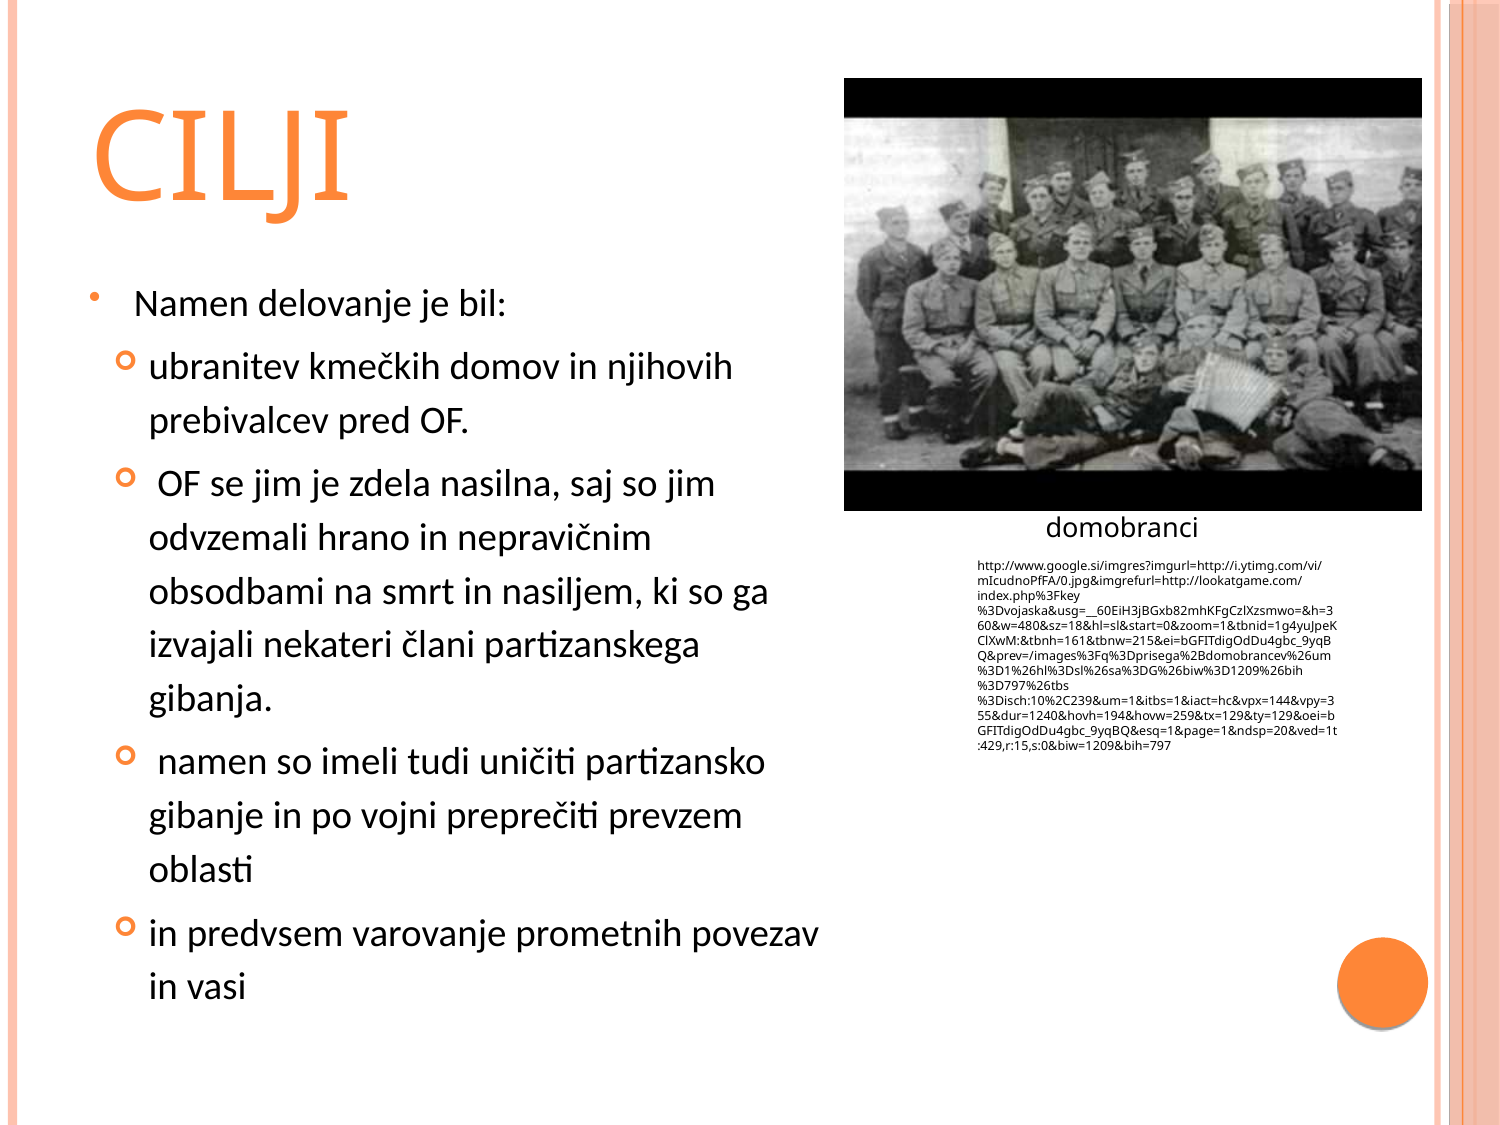

# cilji
Namen delovanje je bil:
ubranitev kmečkih domov in njihovih prebivalcev pred OF.
 OF se jim je zdela nasilna, saj so jim odvzemali hrano in nepravičnim obsodbami na smrt in nasiljem, ki so ga izvajali nekateri člani partizanskega gibanja.
 namen so imeli tudi uničiti partizansko gibanje in po vojni preprečiti prevzem oblasti
in predvsem varovanje prometnih povezav in vasi
domobranci
http://www.google.si/imgres?imgurl=http://i.ytimg.com/vi/mIcudnoPfFA/0.jpg&imgrefurl=http://lookatgame.com/index.php%3Fkey%3Dvojaska&usg=__60EiH3jBGxb82mhKFgCzlXzsmwo=&h=360&w=480&sz=18&hl=sl&start=0&zoom=1&tbnid=1g4yuJpeKClXwM:&tbnh=161&tbnw=215&ei=bGFITdigOdDu4gbc_9yqBQ&prev=/images%3Fq%3Dprisega%2Bdomobrancev%26um%3D1%26hl%3Dsl%26sa%3DG%26biw%3D1209%26bih%3D797%26tbs%3Disch:10%2C239&um=1&itbs=1&iact=hc&vpx=144&vpy=355&dur=1240&hovh=194&hovw=259&tx=129&ty=129&oei=bGFITdigOdDu4gbc_9yqBQ&esq=1&page=1&ndsp=20&ved=1t:429,r:15,s:0&biw=1209&bih=797